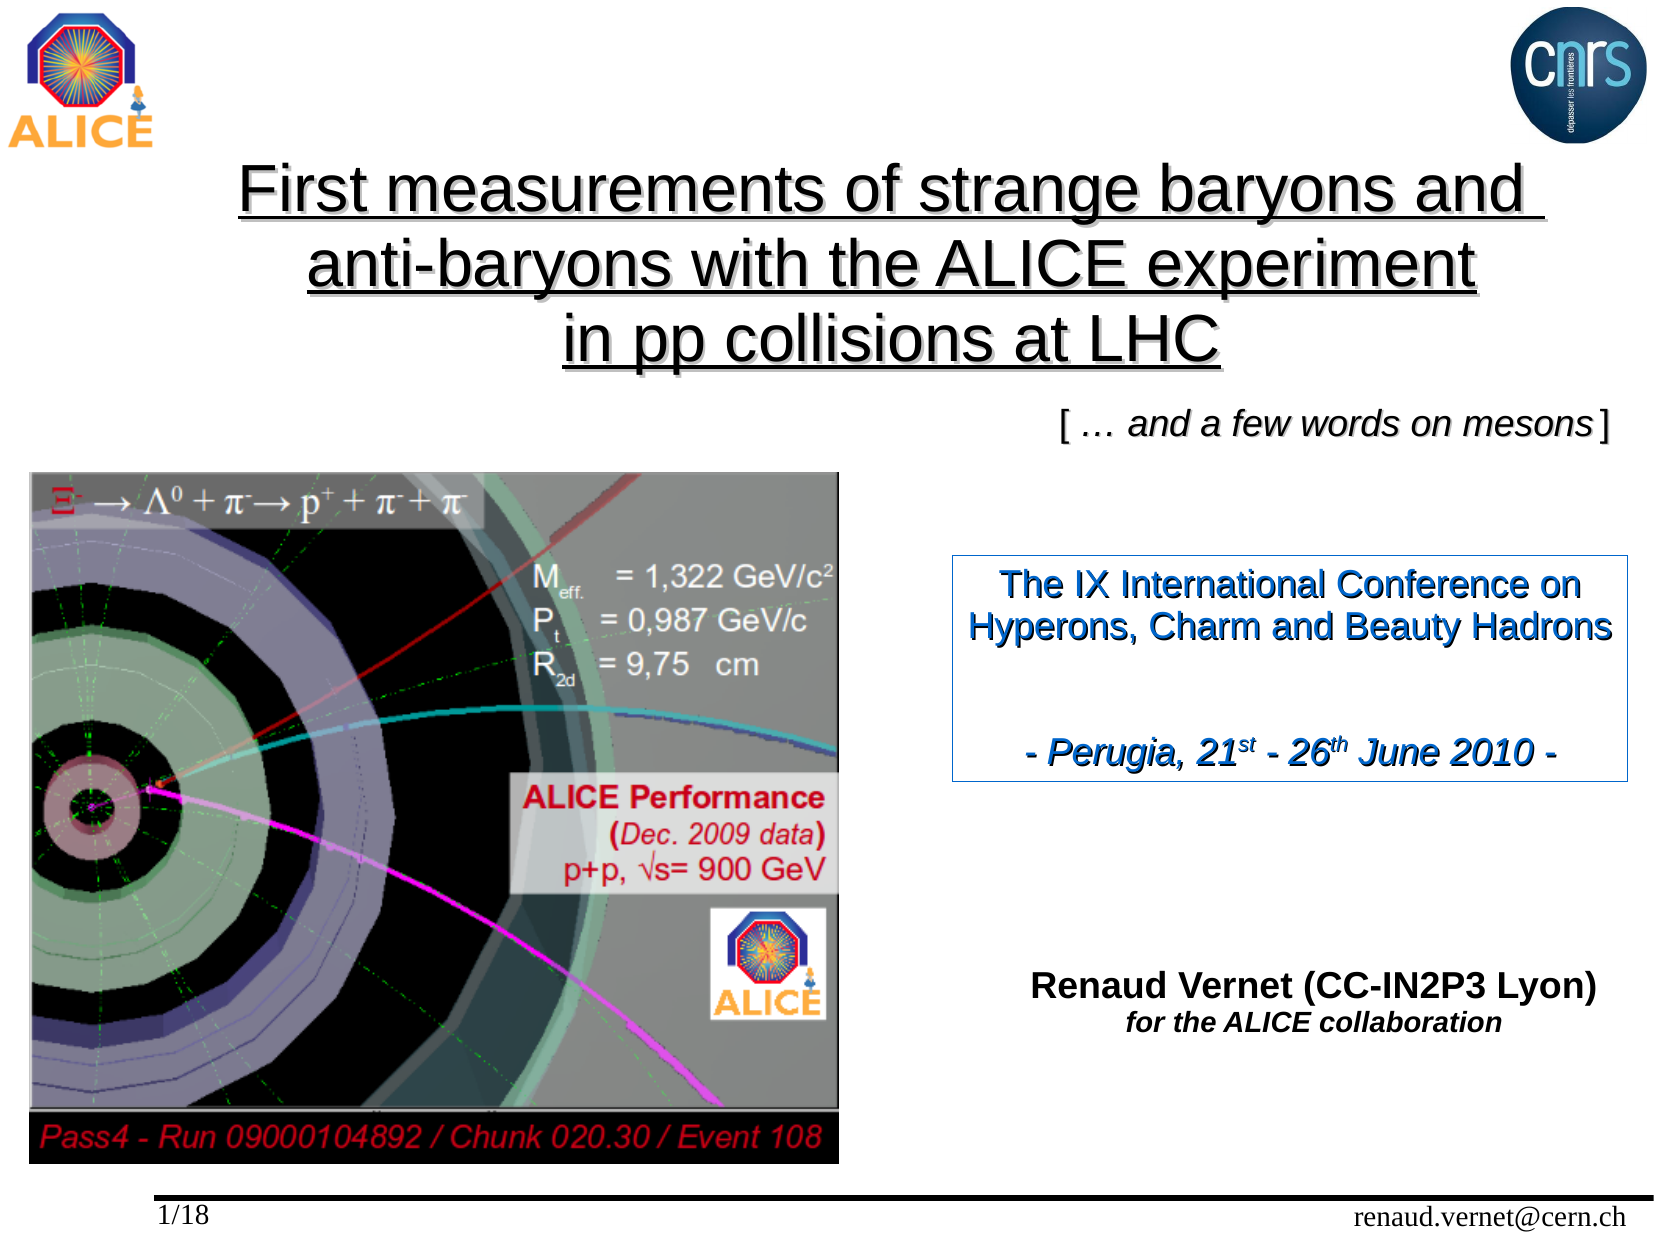

#
First measurements of strange baryons and
anti-baryons with the ALICE experiment
in pp collisions at LHC
												[ … and a few words on mesons ]
The IX International Conference on
Hyperons, Charm and Beauty Hadrons
- Perugia, 21st - 26th June 2010 -
Renaud Vernet (CC-IN2P3 Lyon)
for the ALICE collaboration